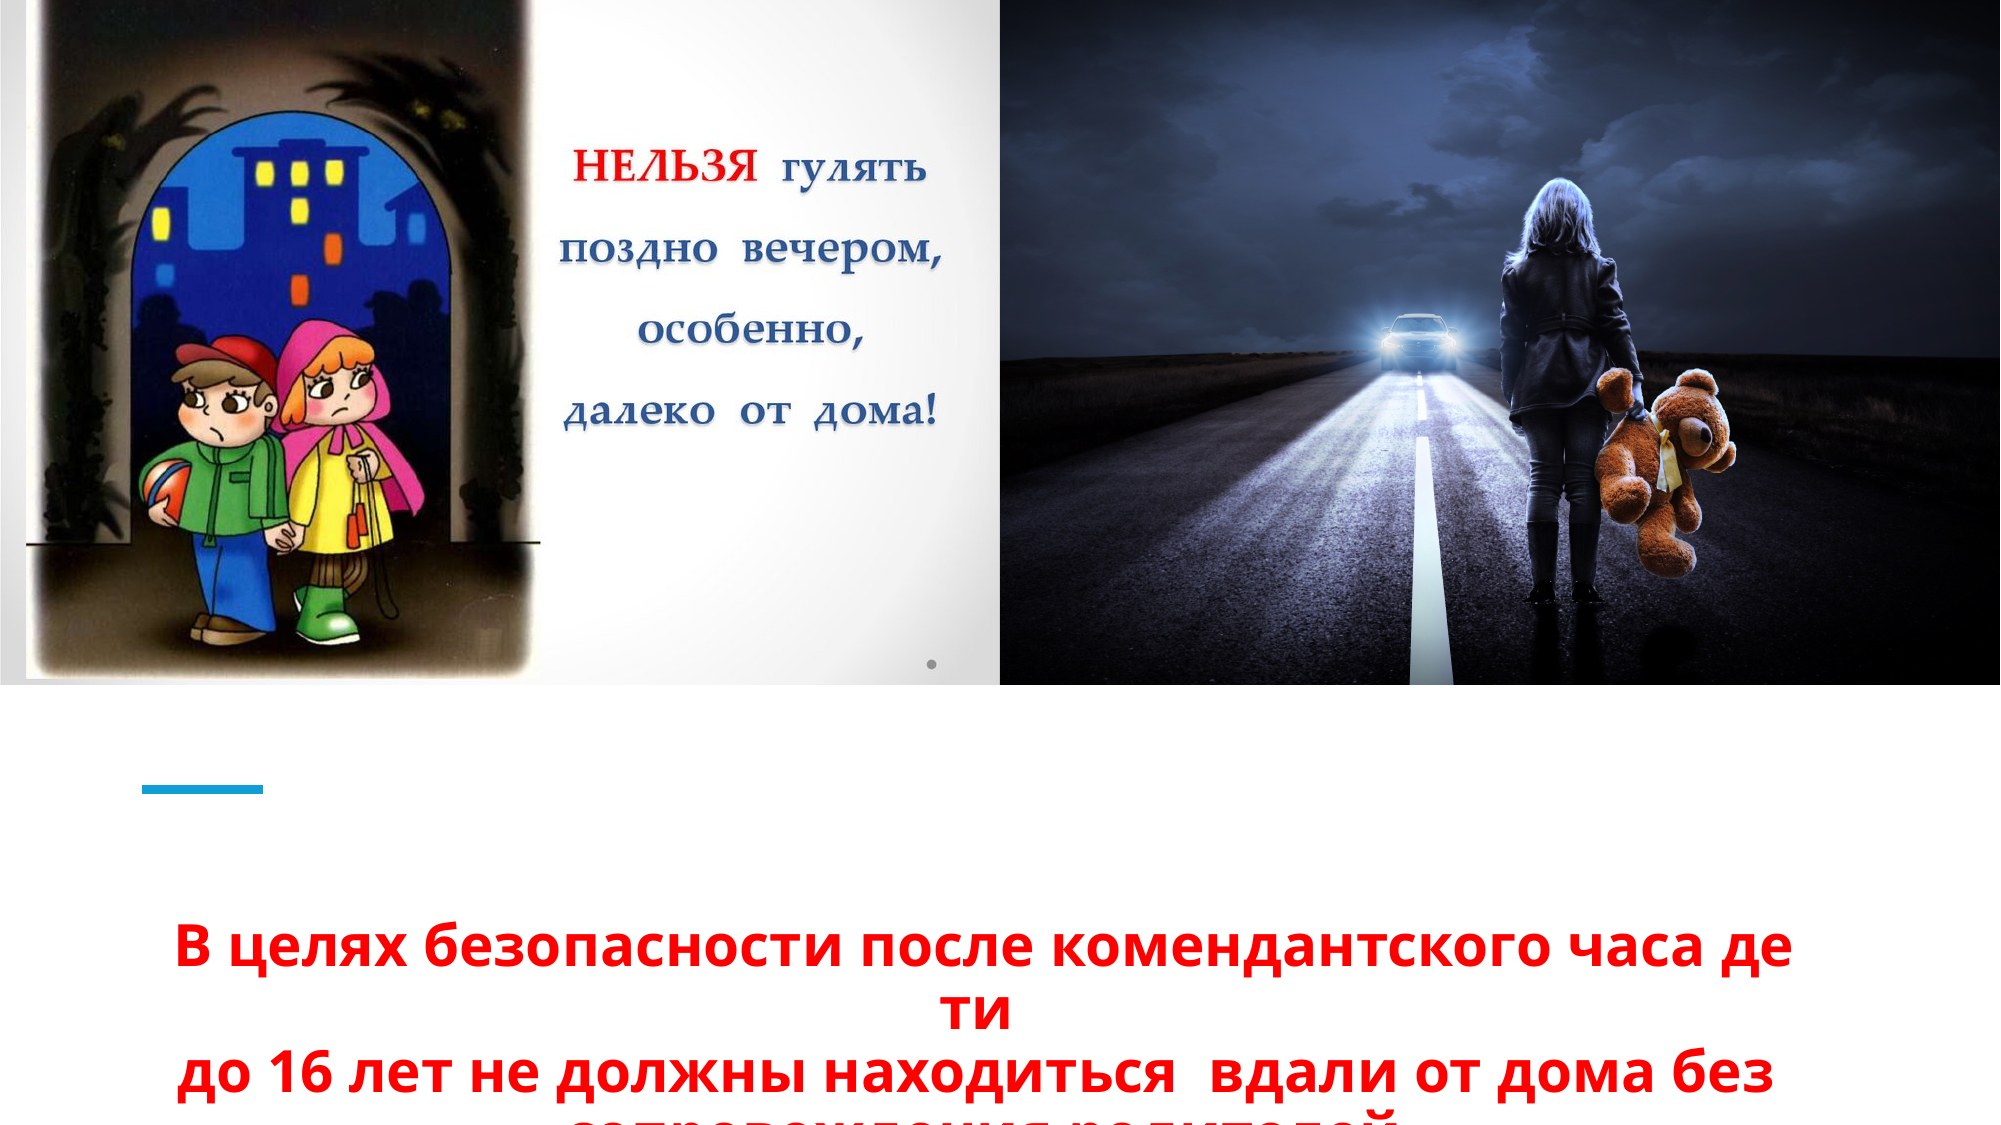

# В целях безопасности после комендантского часа дети  до 16 лет не должны находиться  вдали от дома без  сопровождения родителей